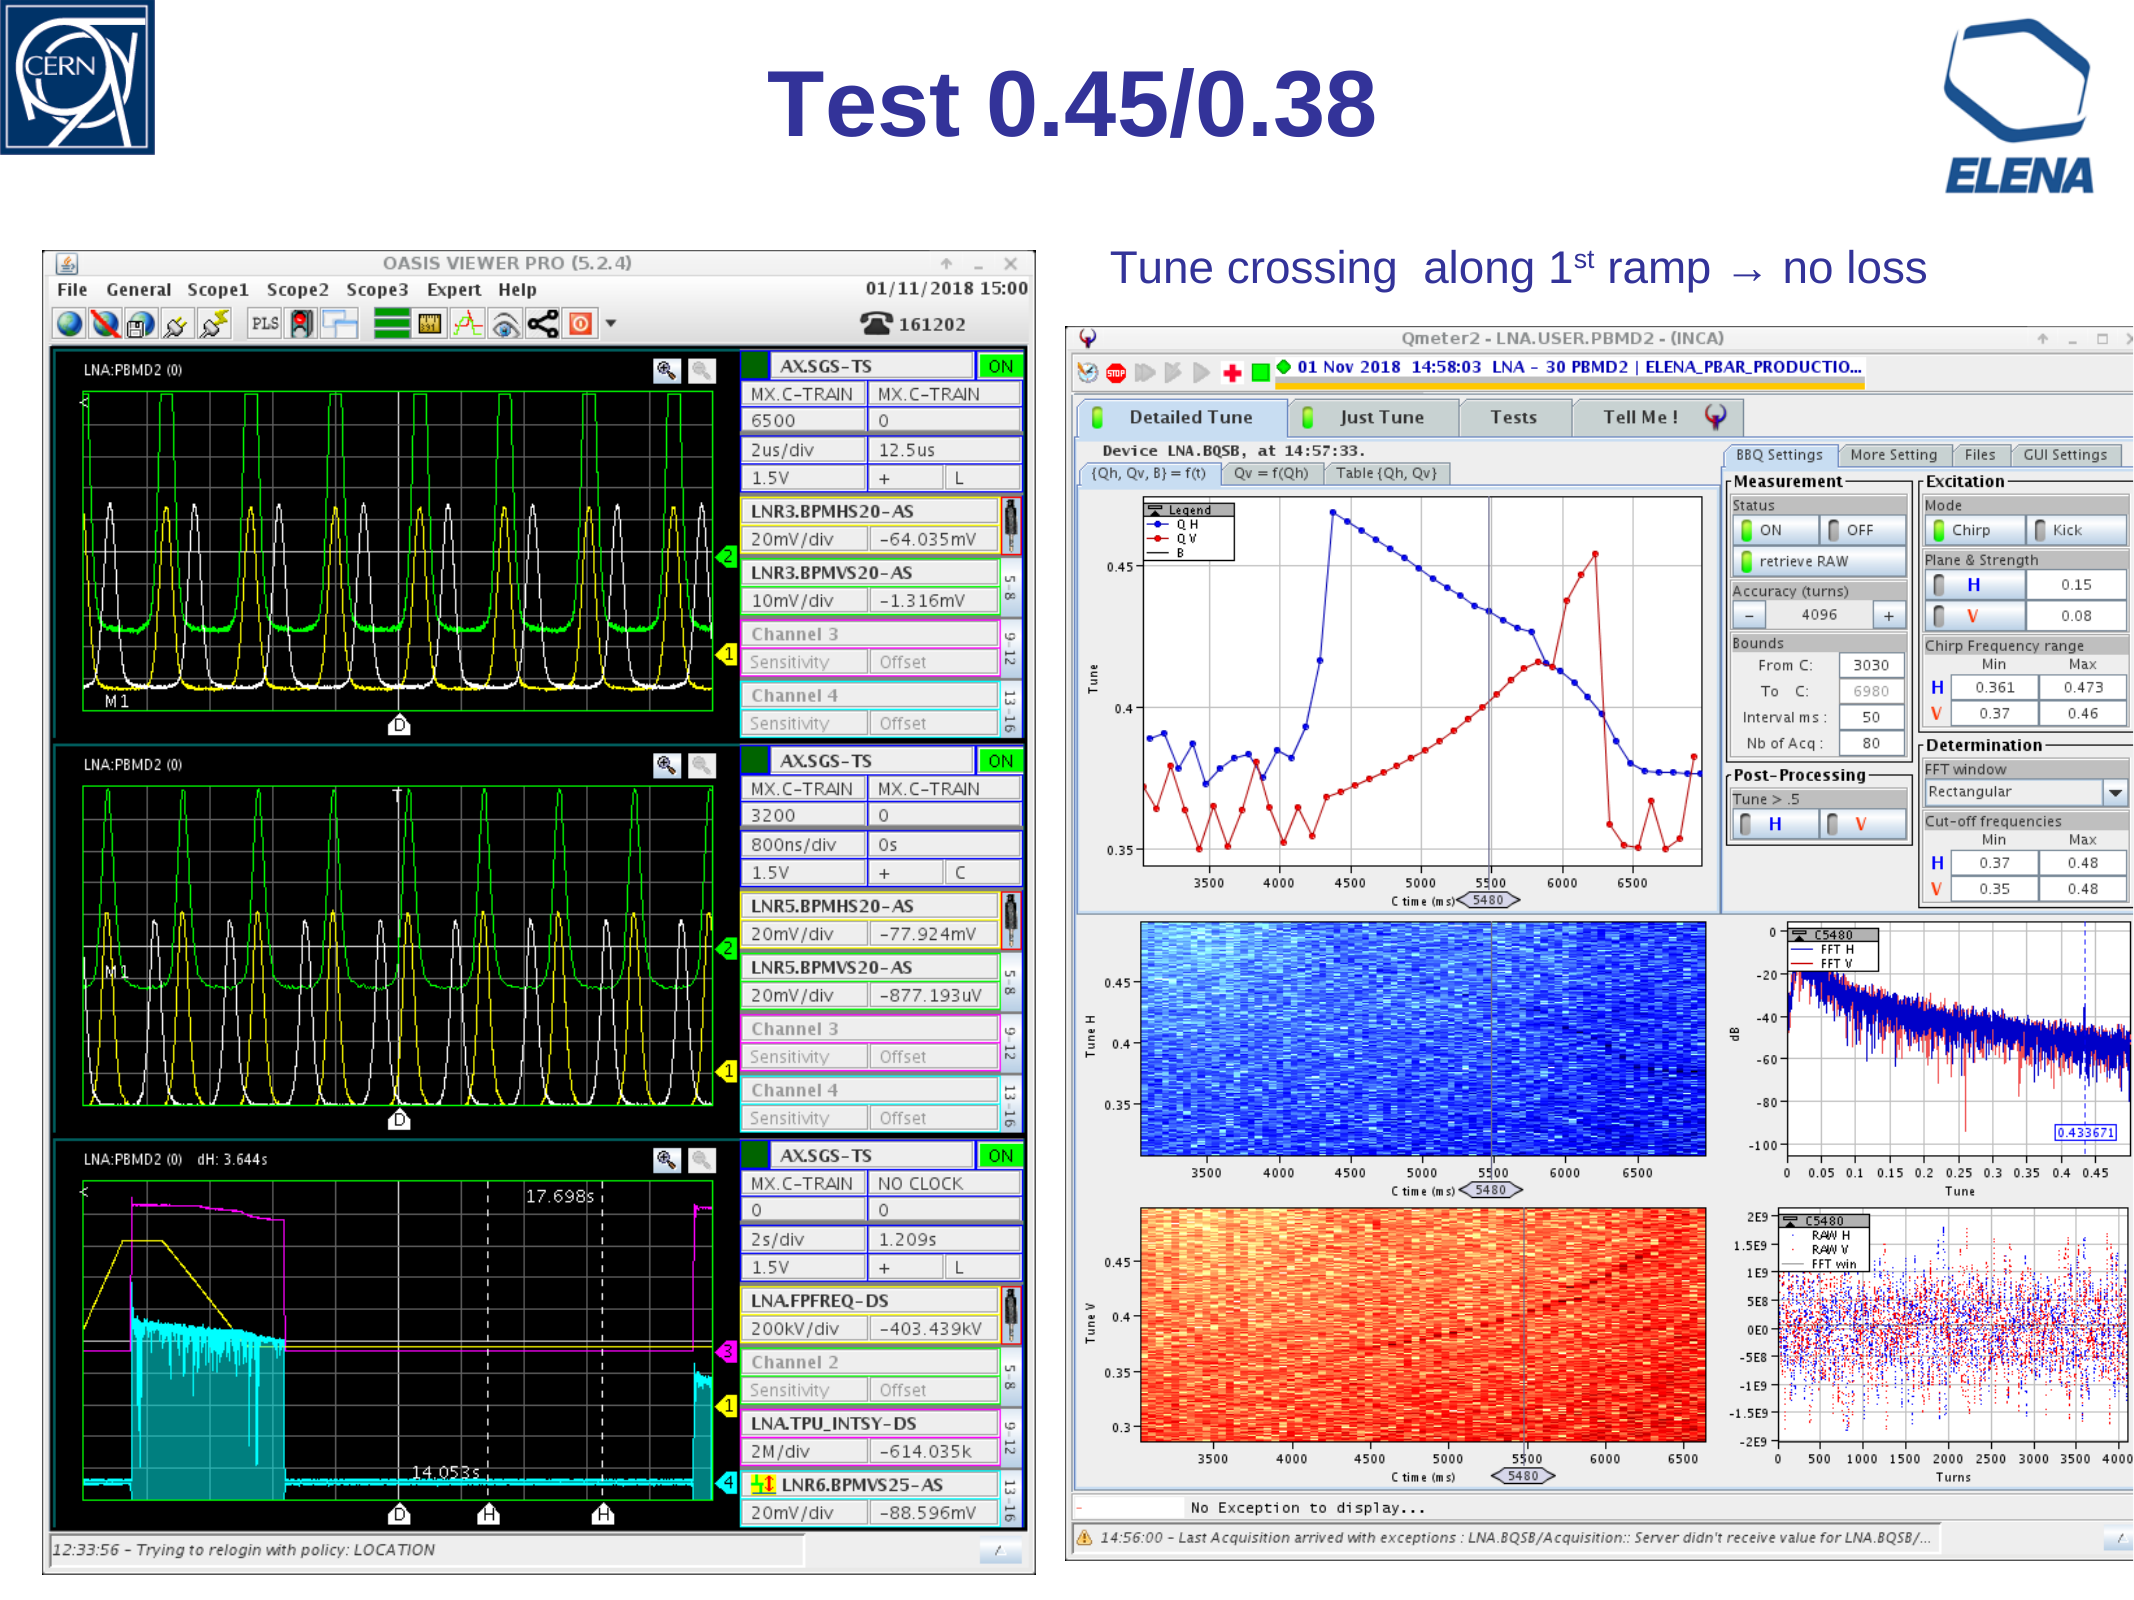

Test 0.45/0.38
Tune crossing along 1st ramp → no loss